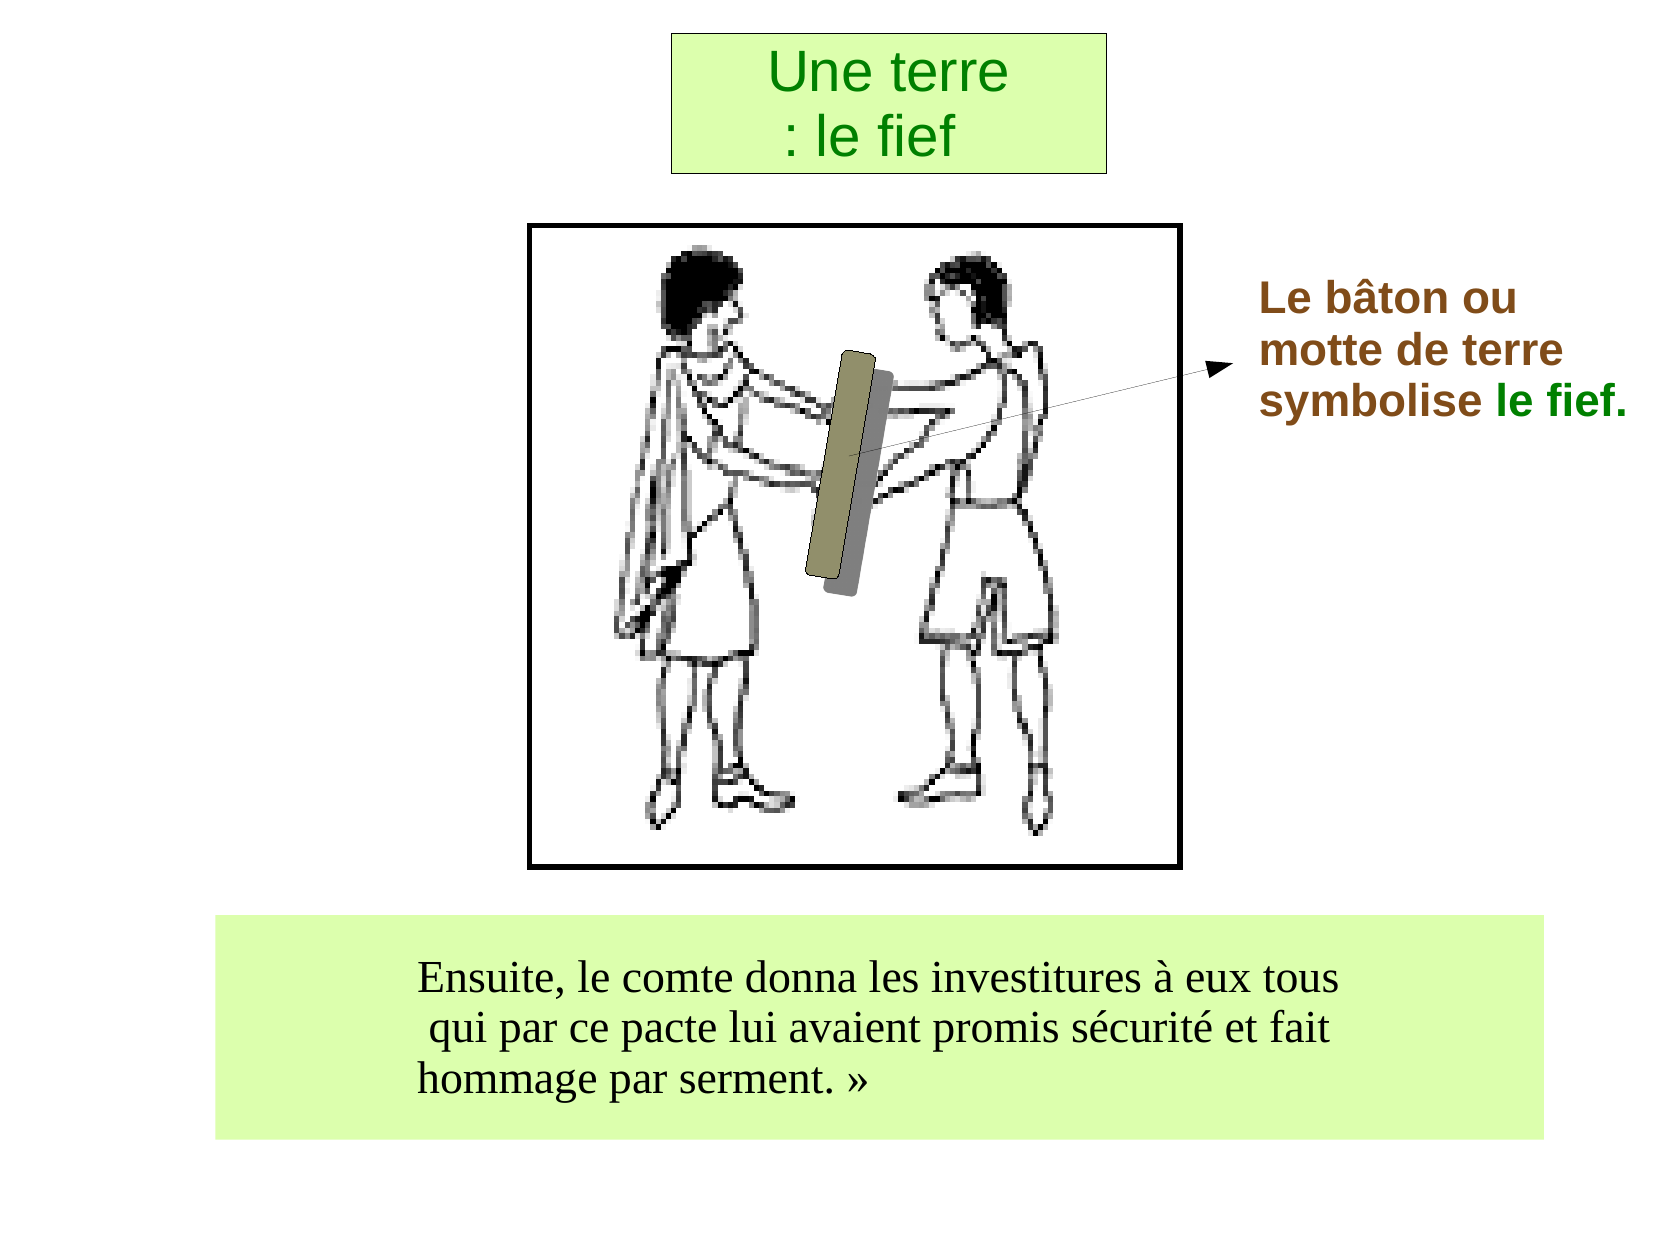

Une terre
 : le fief
Le bâton ou motte de terre symbolise le fief.
Ensuite, le comte donna les investitures à eux tous
 qui par ce pacte lui avaient promis sécurité et fait
hommage par serment. »